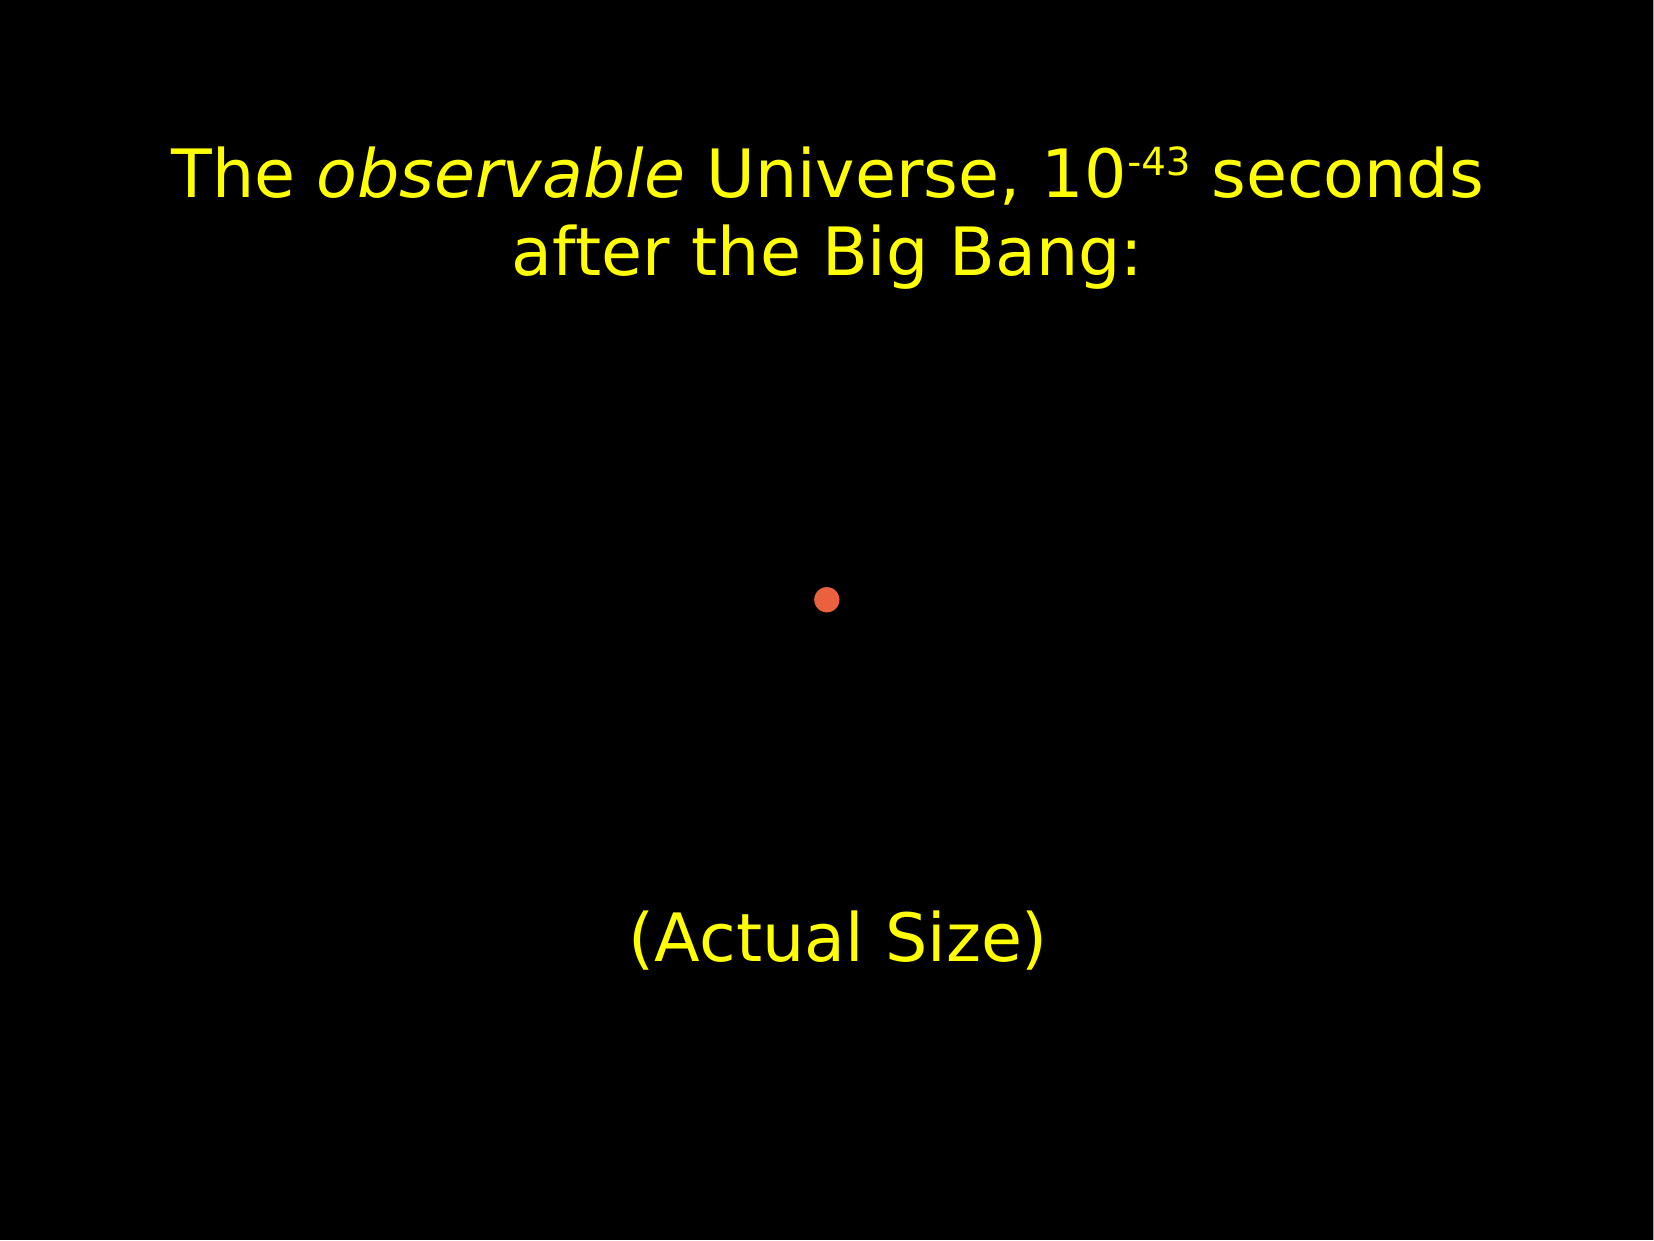

The observable Universe, 10-43 seconds
after the Big Bang:
(Actual Size)